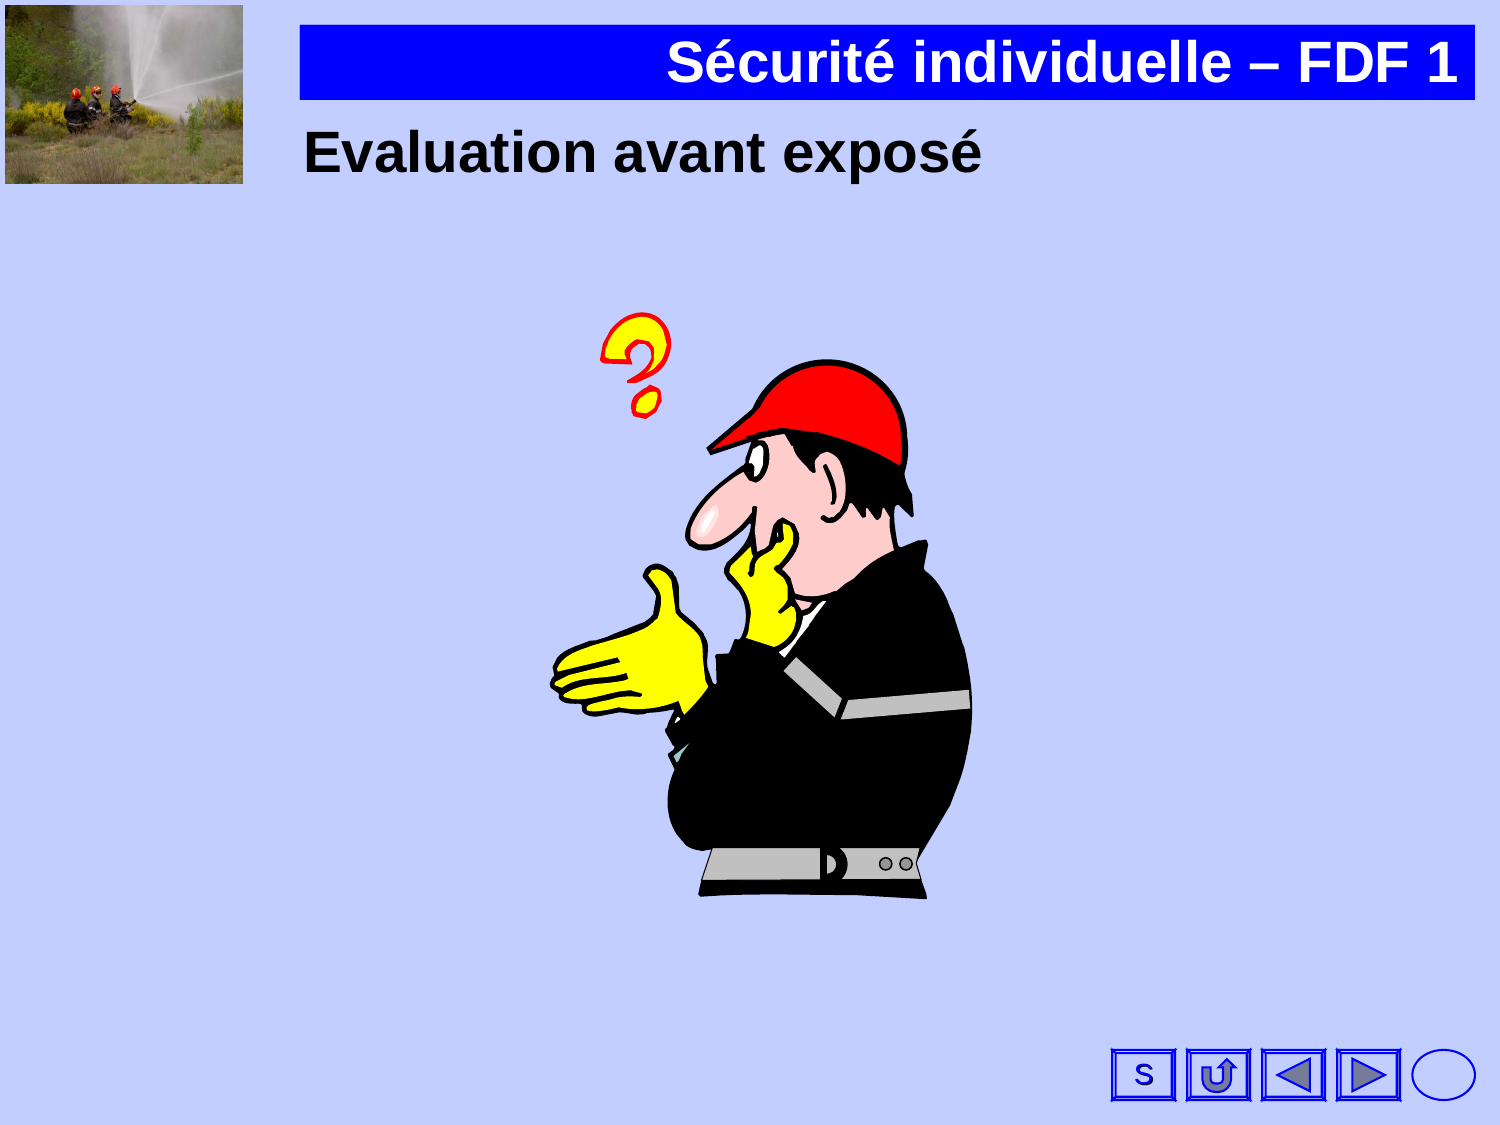

Sécurité individuelle – FDF 1
Evaluation avant exposé